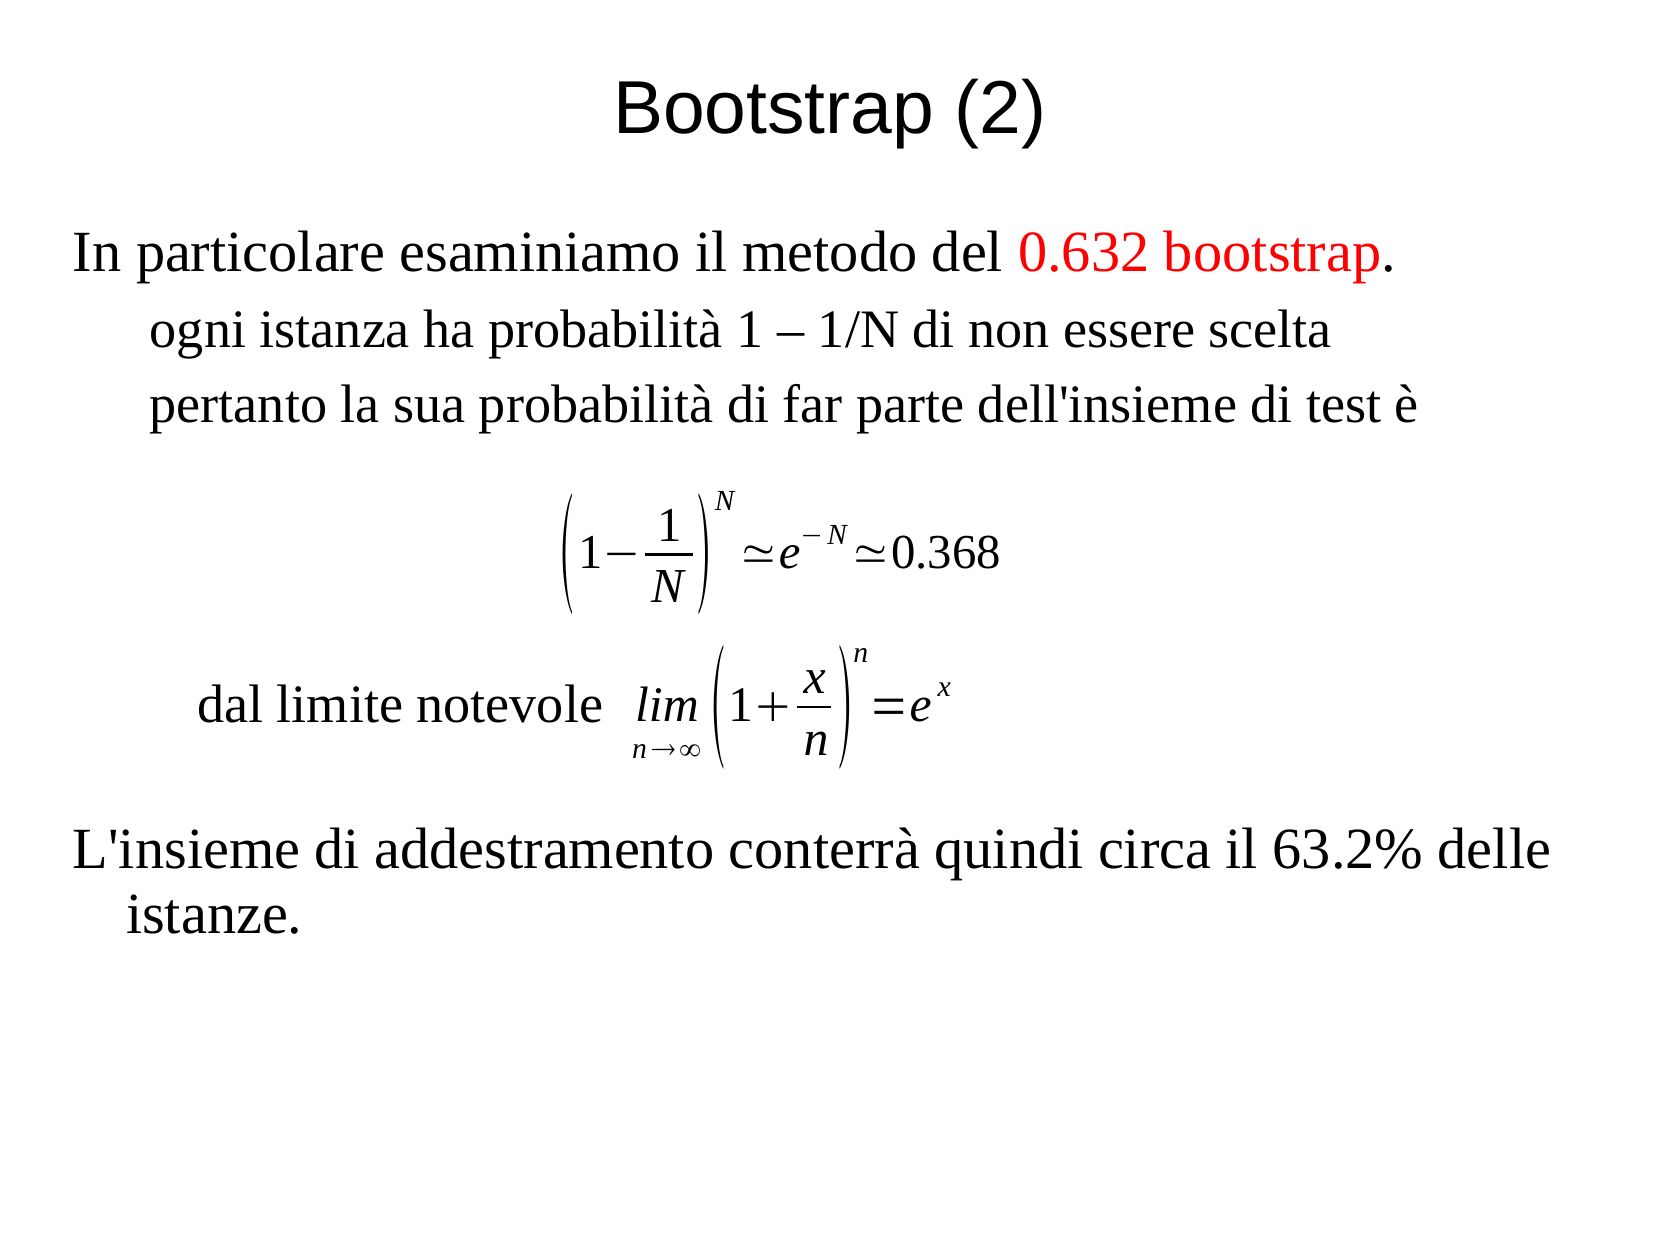

# Bootstrap (2)
In particolare esaminiamo il metodo del 0.632 bootstrap.
ogni istanza ha probabilità 1 – 1/N di non essere scelta
pertanto la sua probabilità di far parte dell'insieme di test è
dal limite notevole
L'insieme di addestramento conterrà quindi circa il 63.2% delle istanze.